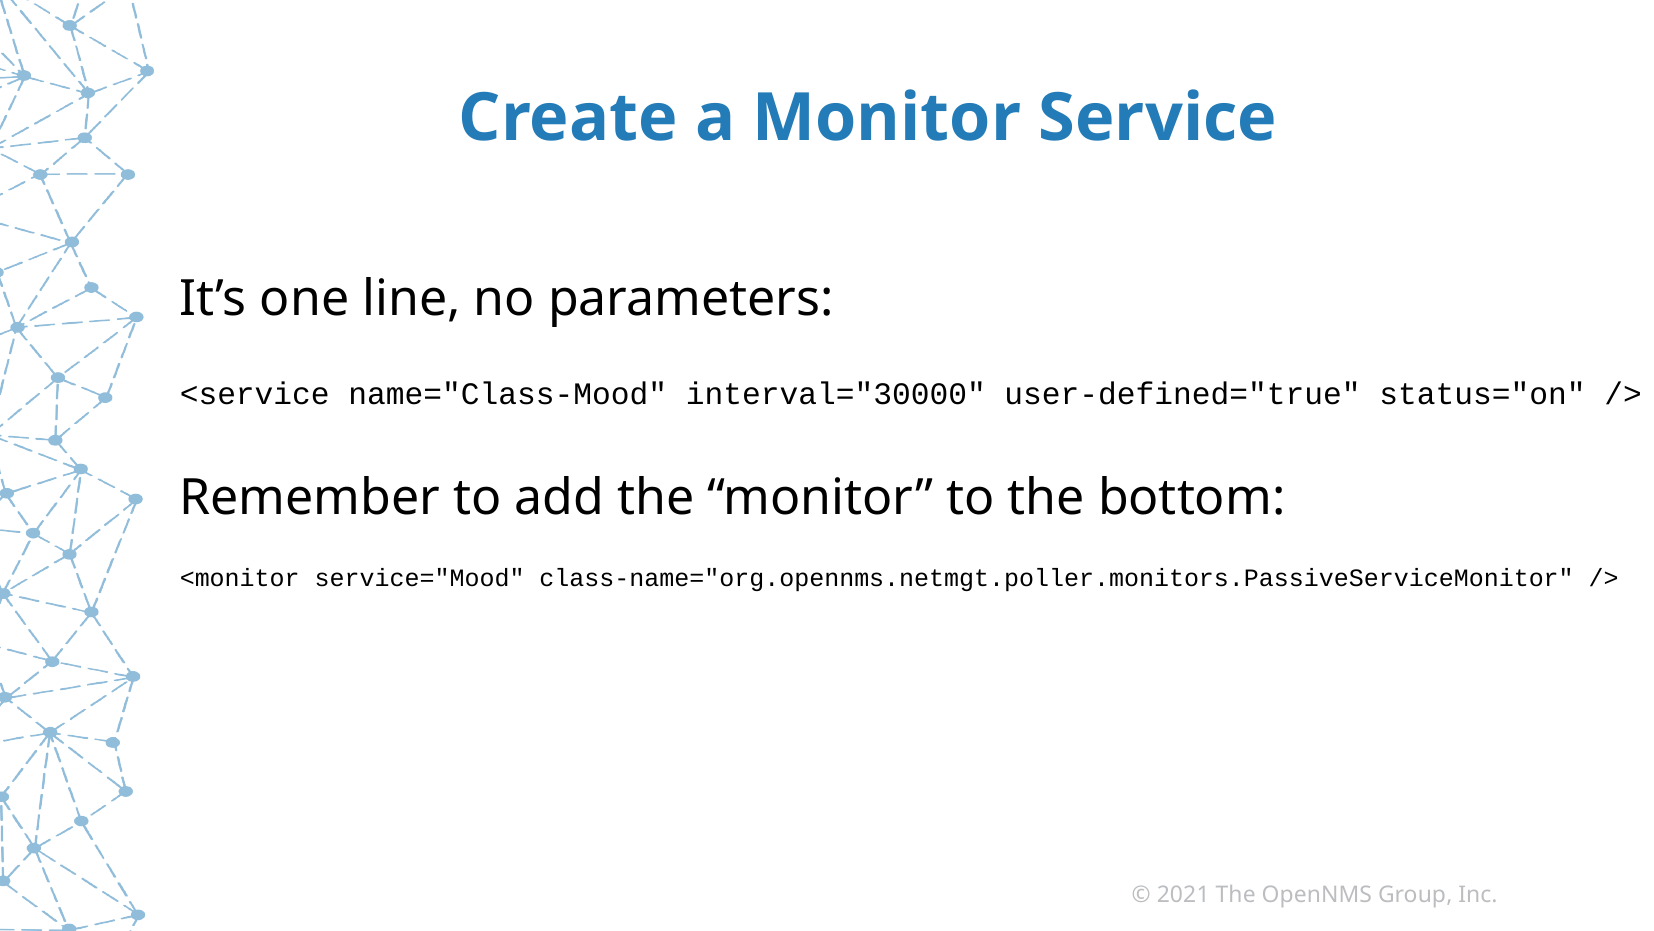

# Create a Monitor Service
It’s one line, no parameters:
<service name="Class-Mood" interval="30000" user-defined="true" status="on" />
Remember to add the “monitor” to the bottom:
<monitor service="Mood" class-name="org.opennms.netmgt.poller.monitors.PassiveServiceMonitor" />